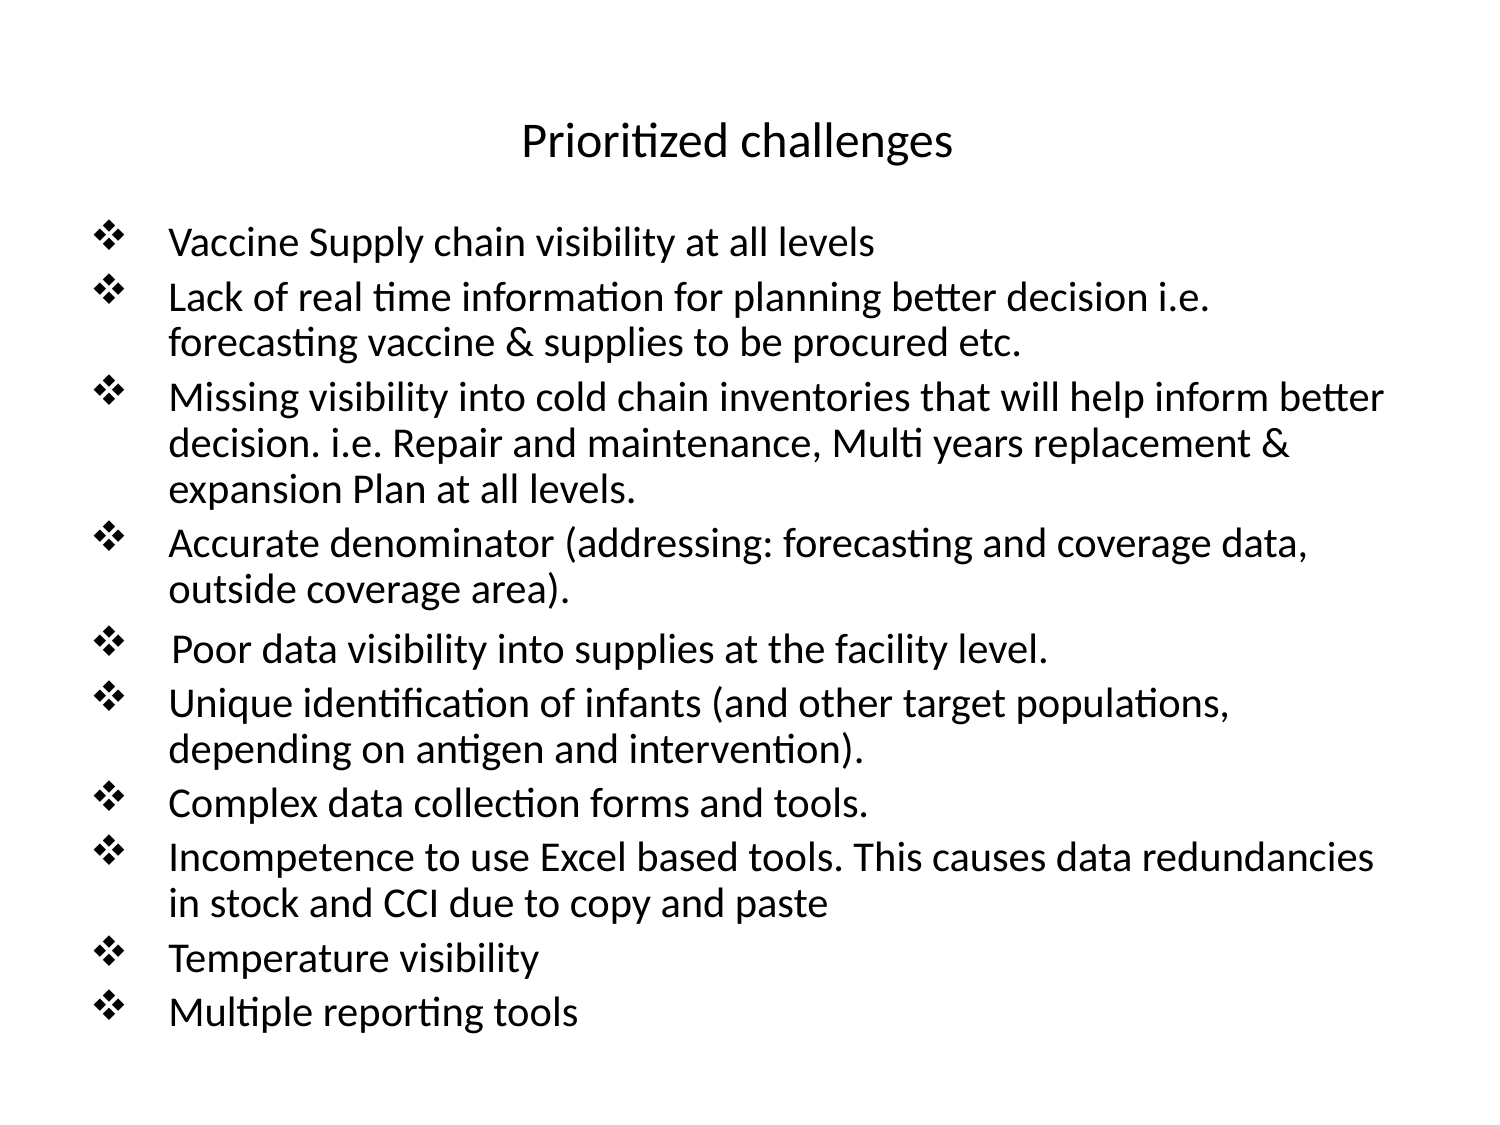

# Prioritized challenges
Vaccine Supply chain visibility at all levels
Lack of real time information for planning better decision i.e. forecasting vaccine & supplies to be procured etc.
Missing visibility into cold chain inventories that will help inform better decision. i.e. Repair and maintenance, Multi years replacement & expansion Plan at all levels.
Accurate denominator (addressing: forecasting and coverage data, outside coverage area).
 Poor data visibility into supplies at the facility level.
Unique identification of infants (and other target populations, depending on antigen and intervention).
Complex data collection forms and tools.
Incompetence to use Excel based tools. This causes data redundancies in stock and CCI due to copy and paste
Temperature visibility
Multiple reporting tools